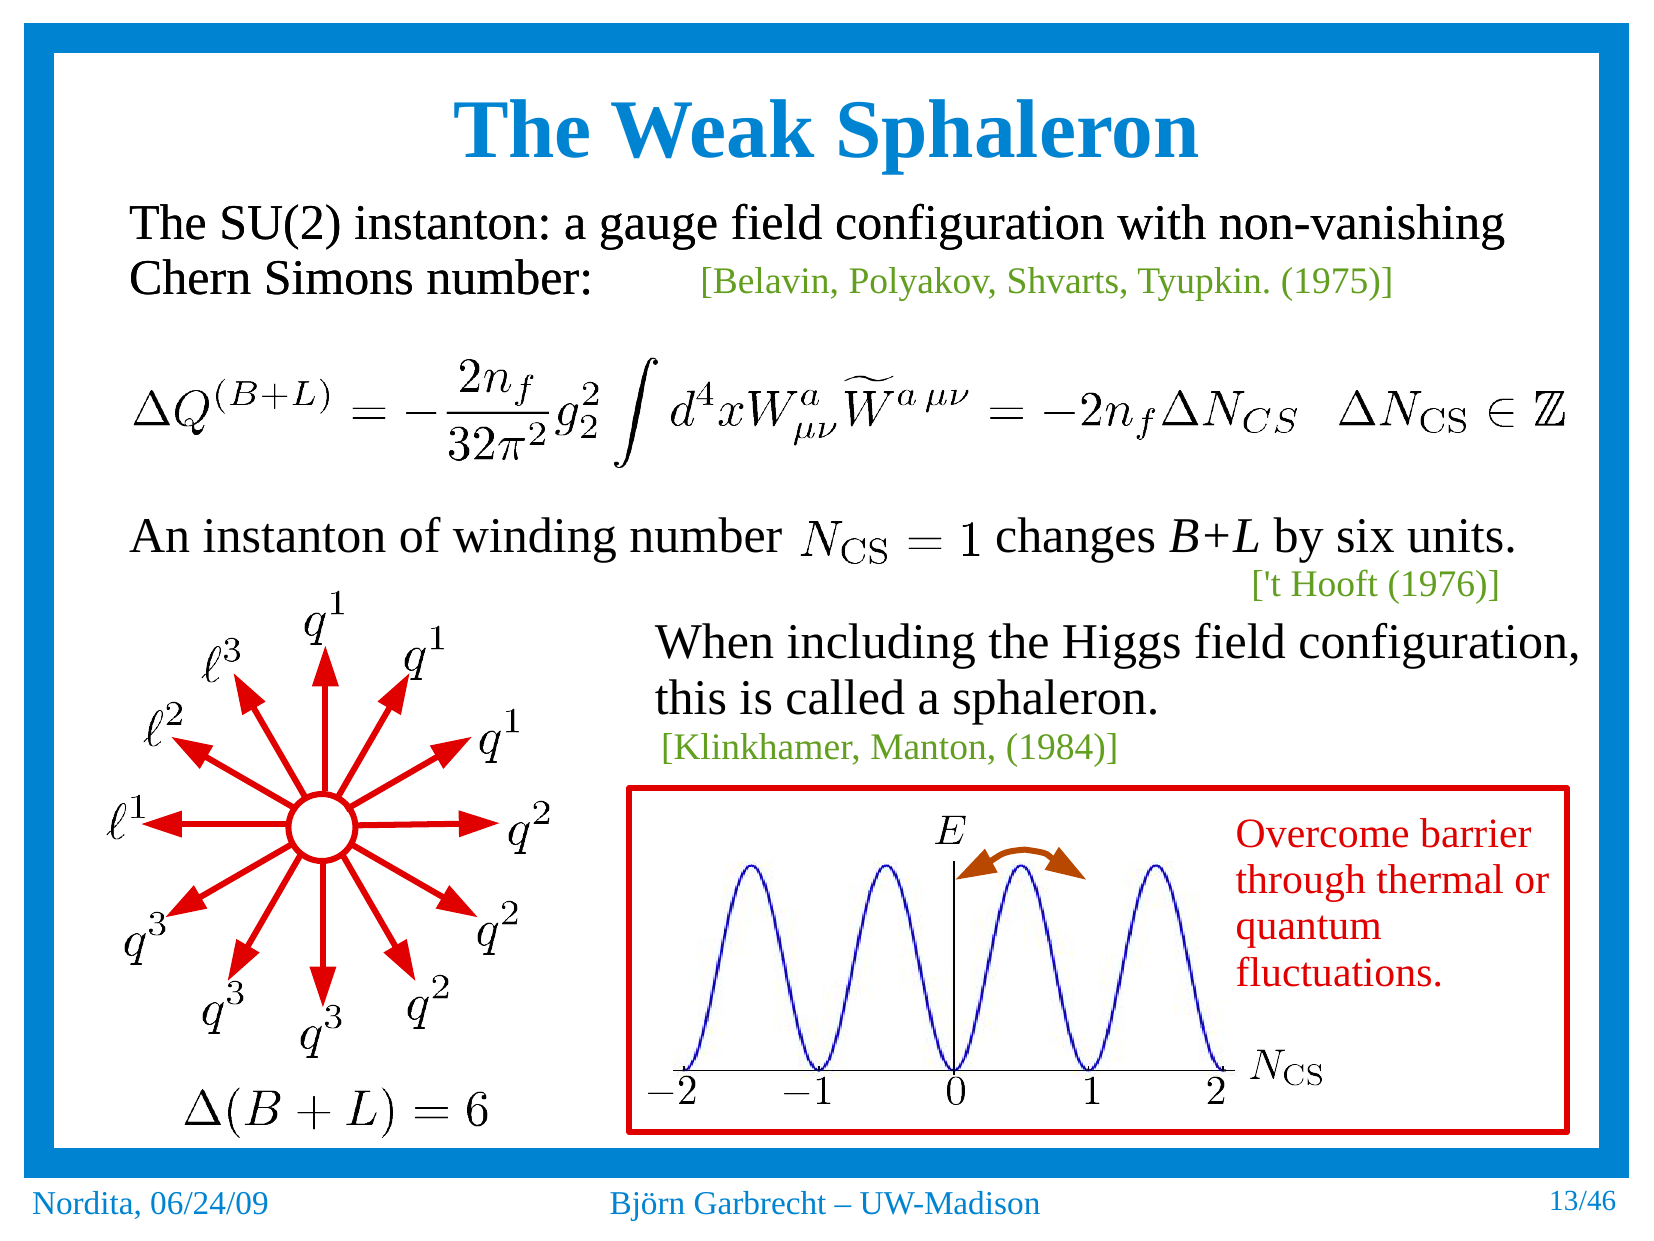

# The Weak Sphaleron
The SU(2) instanton: a gauge field configuration with non-vanishing
Chern Simons number:
The SU(2) instanton: a gauge field configuration with non-vanishing
Chern Simons number:
[Belavin, Polyakov, Shvarts, Tyupkin. (1975)]
An instanton of winding number changes B+L by six units.
['t Hooft (1976)]
When including the Higgs field configuration,
this is called a sphaleron.
[Klinkhamer, Manton, (1984)]
Overcome barrier
through thermal or
quantum
fluctuations.
Björn Garbrecht – UW-Madison
13